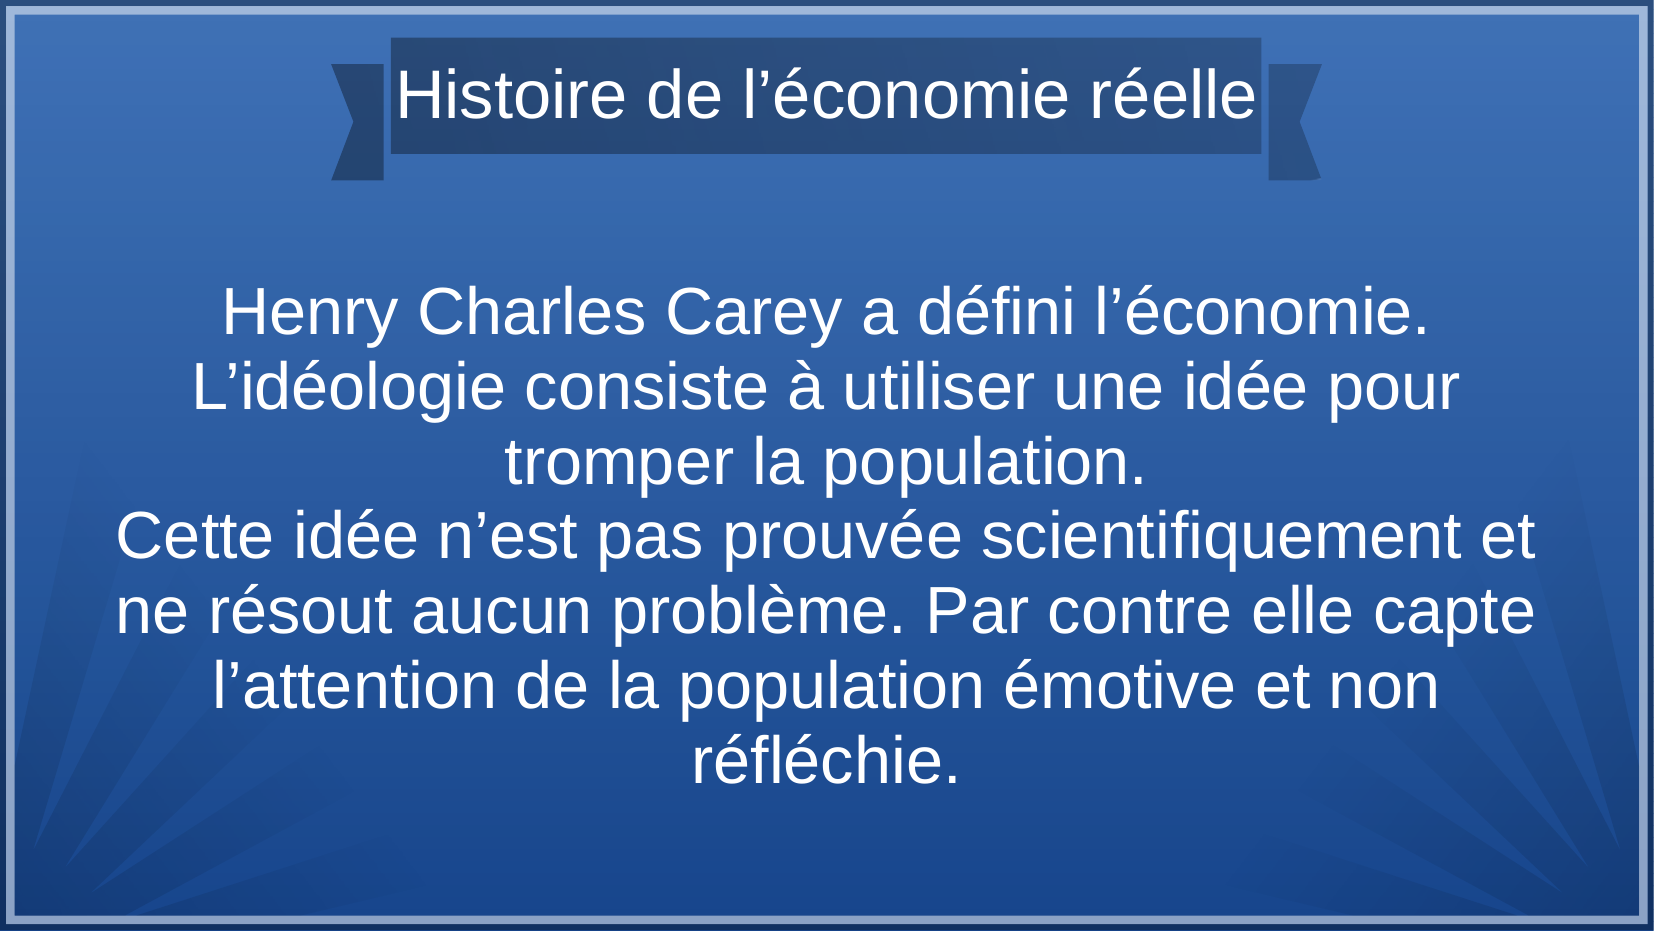

# Histoire de l’économie réelle
Henry Charles Carey a défini l’économie.
L’idéologie consiste à utiliser une idée pour tromper la population.
Cette idée n’est pas prouvée scientifiquement et ne résout aucun problème. Par contre elle capte l’attention de la population émotive et non réfléchie.